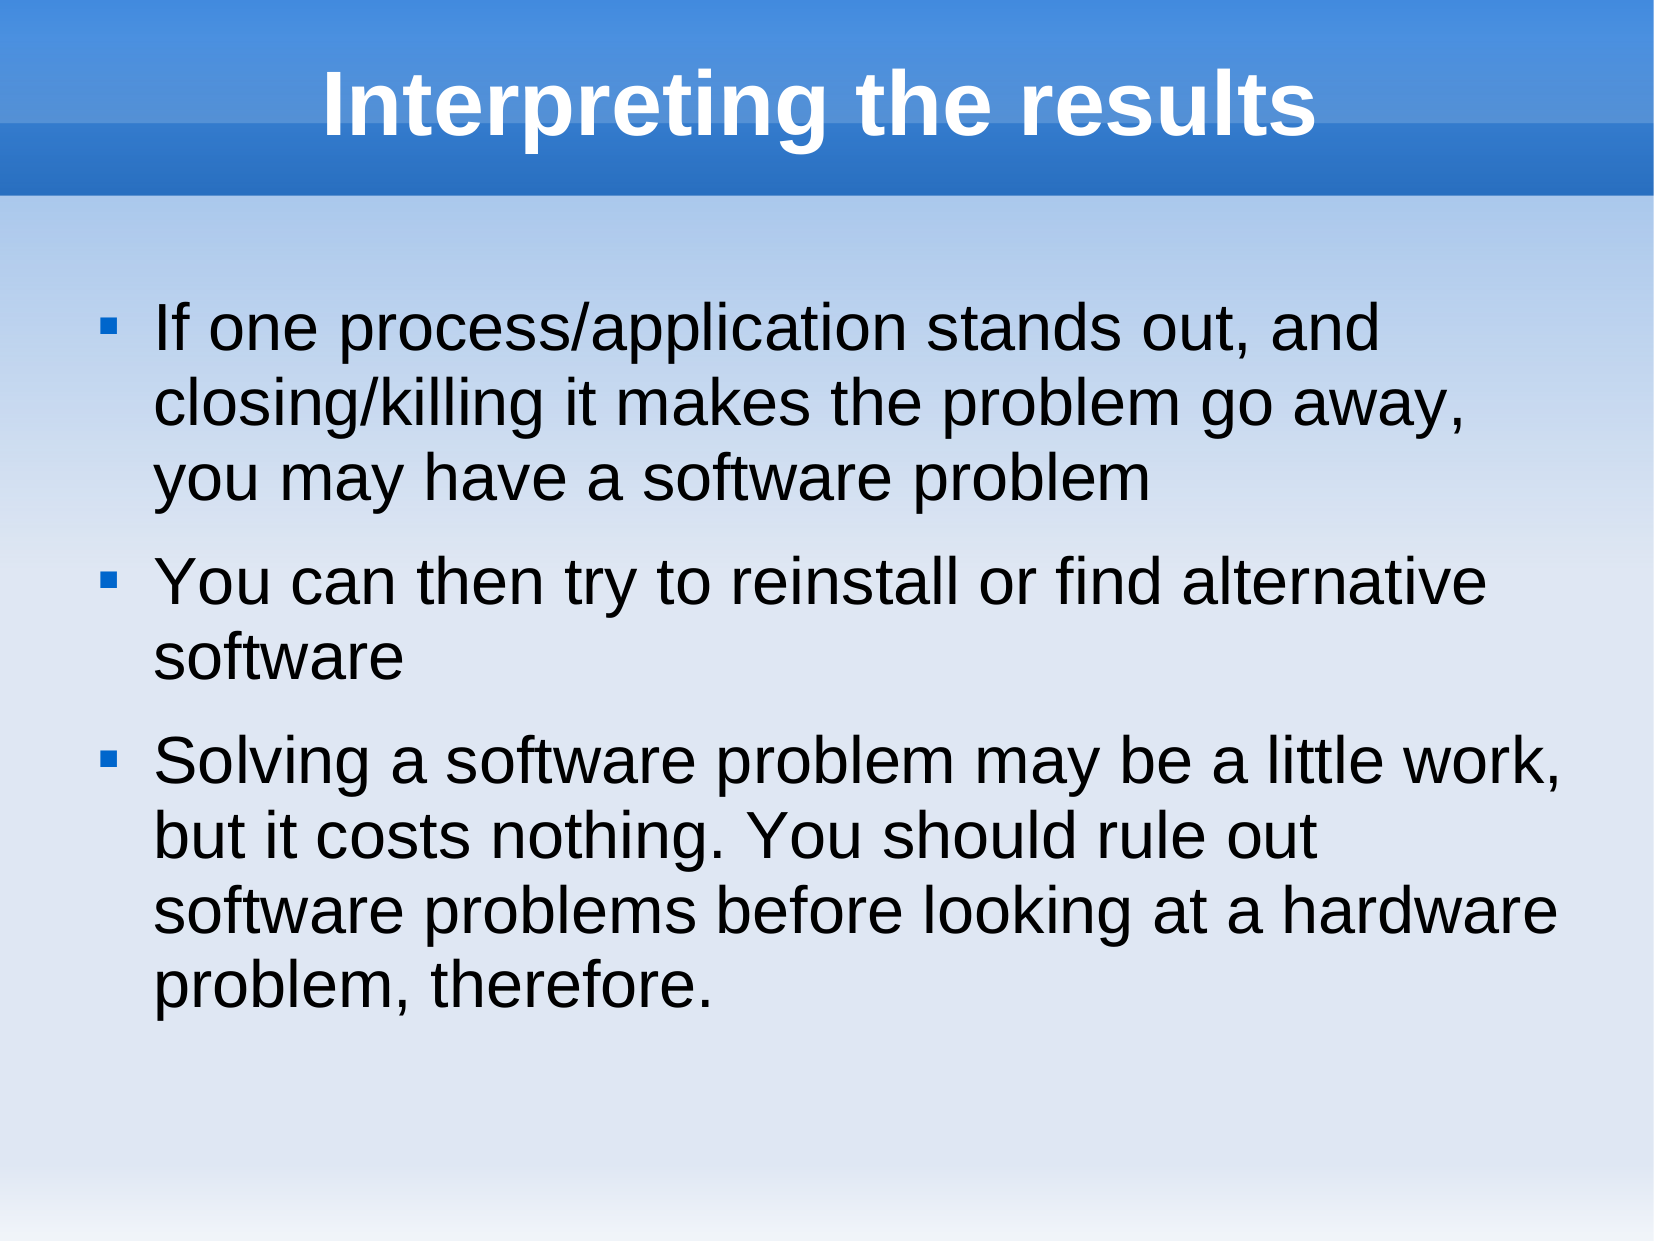

# Interpreting the results
If one process/application stands out, and closing/killing it makes the problem go away, you may have a software problem
You can then try to reinstall or find alternative software
Solving a software problem may be a little work, but it costs nothing. You should rule out software problems before looking at a hardware problem, therefore.